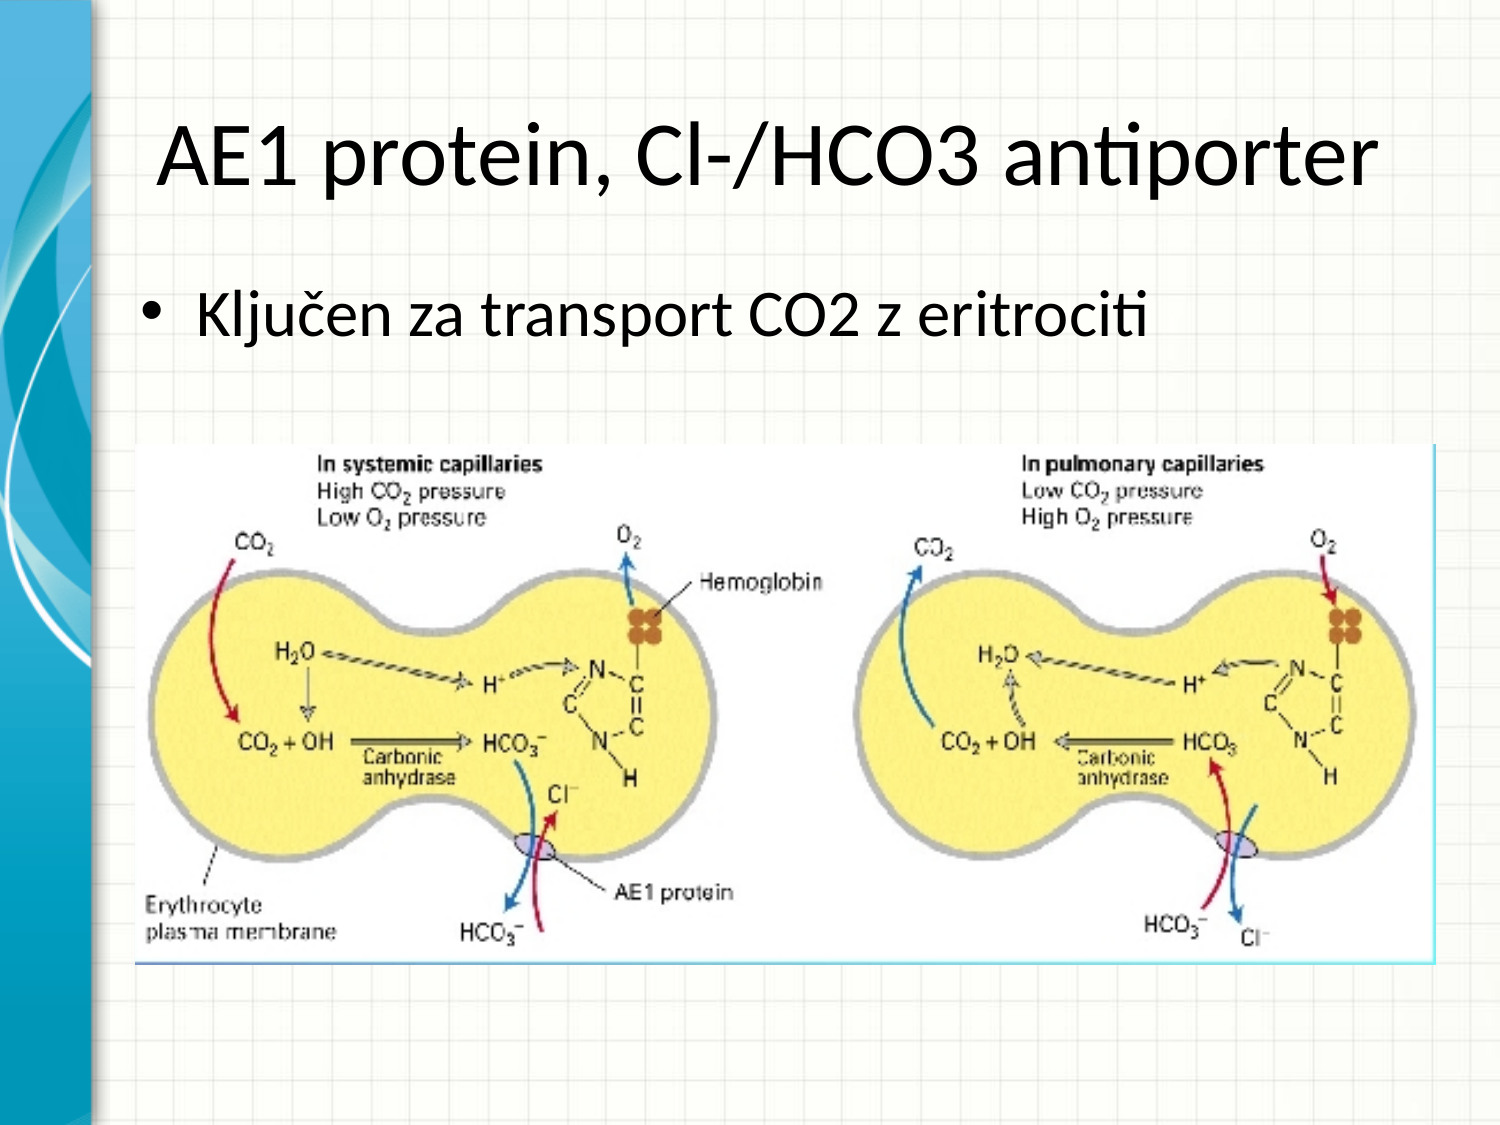

# AE1 protein, Cl-/HCO3 antiporter
Ključen za transport CO2 z eritrociti